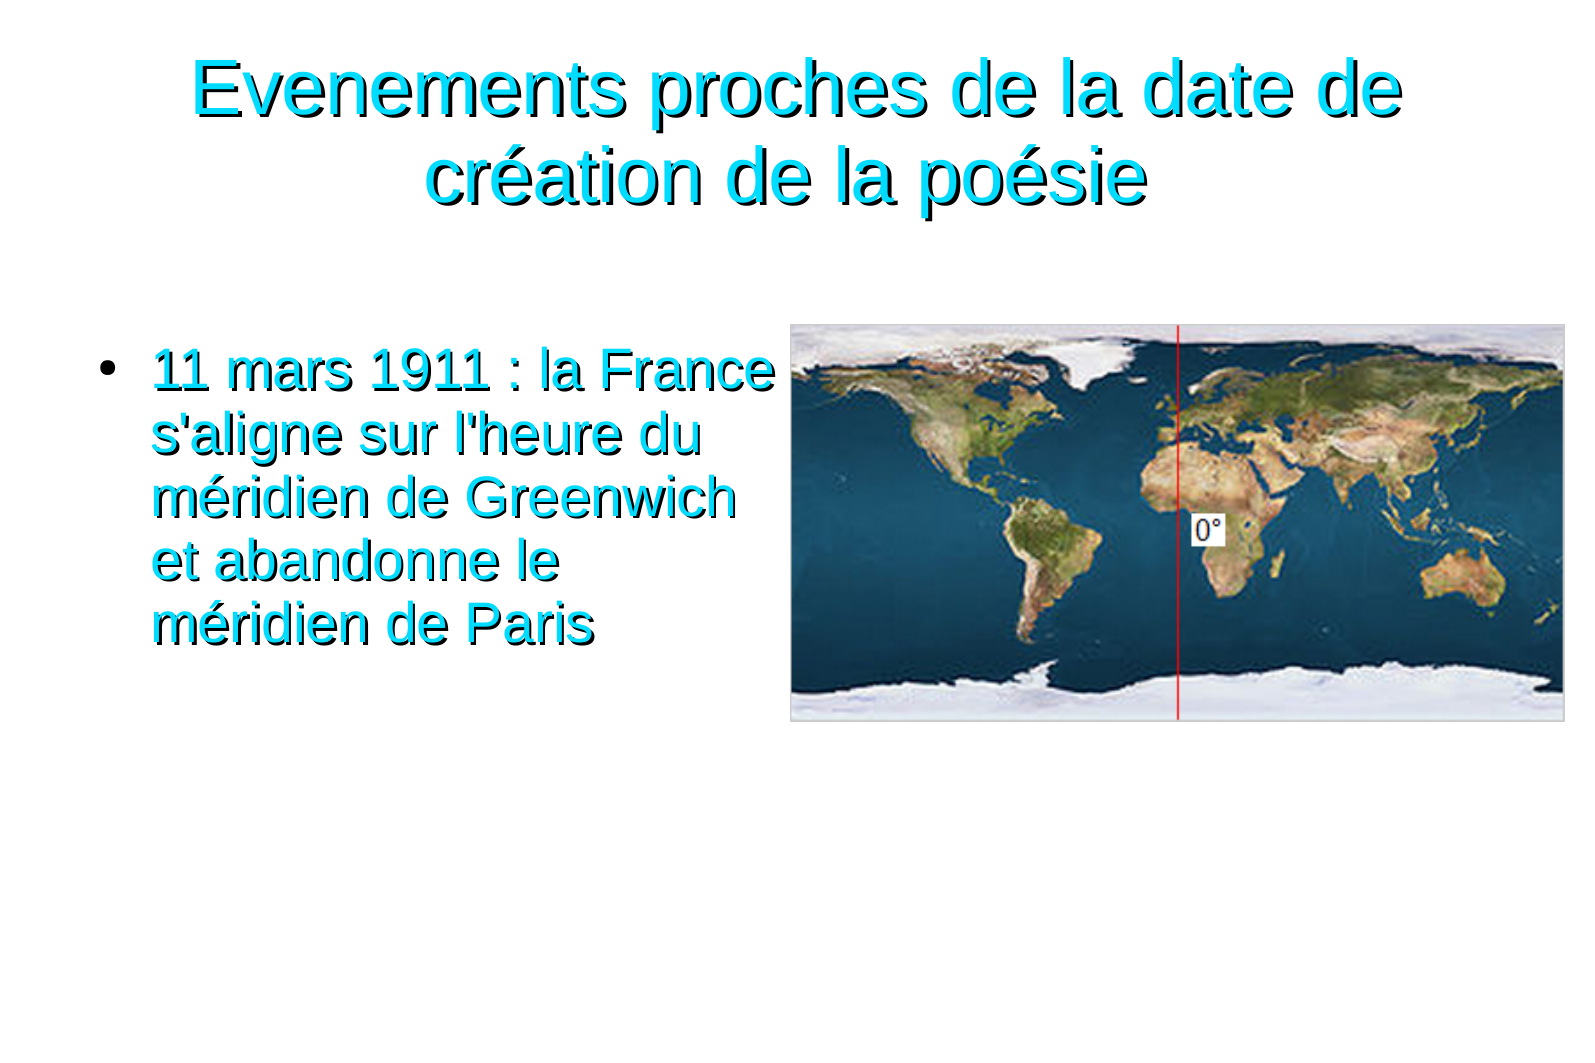

# Evenements proches de la date de création de la poésie
11 mars 1911 : la France s'aligne sur l'heure du méridien de Greenwich et abandonne le méridien de Paris